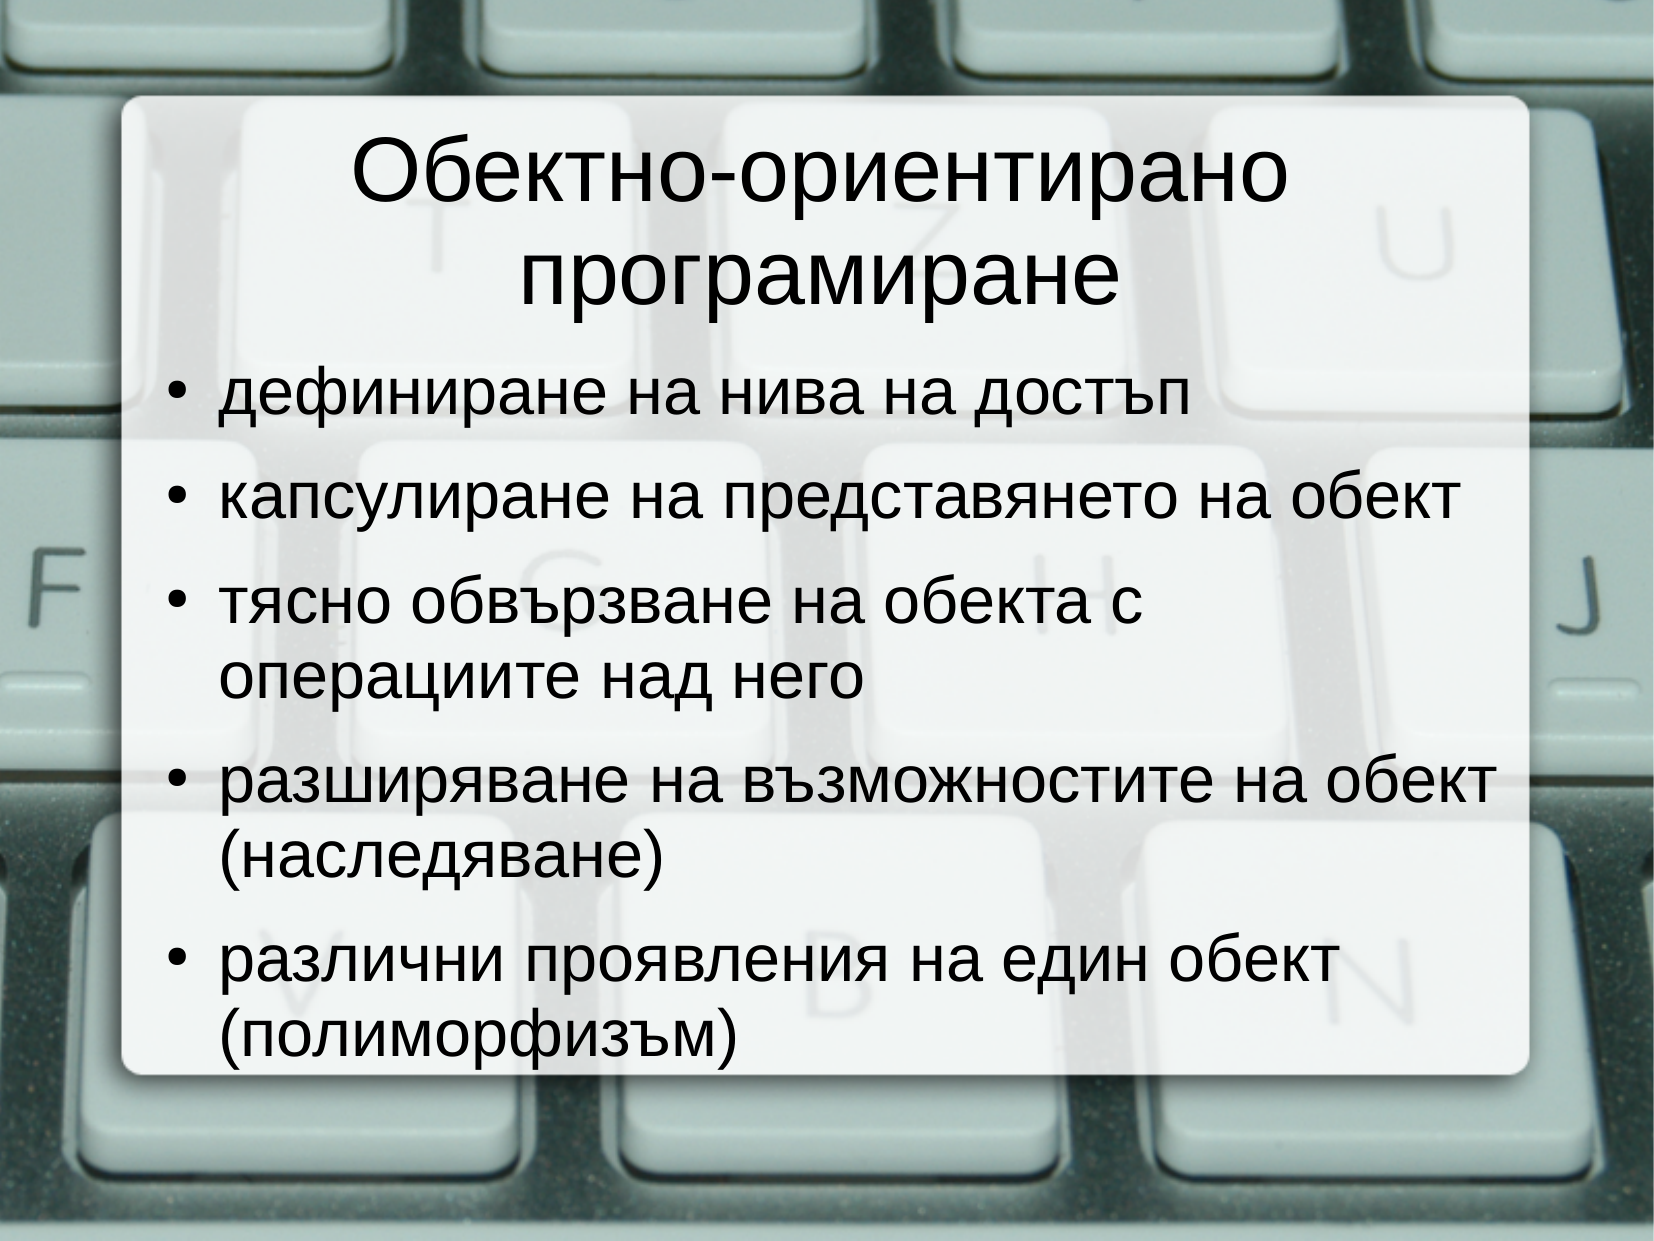

# Обектно-ориентирано програмиране
дефиниране на нива на достъп
капсулиране на представянето на обект
тясно обвързване на обекта с операциите над него
разширяване на възможностите на обект
(наследяване)
различни проявления на един обект
(полиморфизъм)